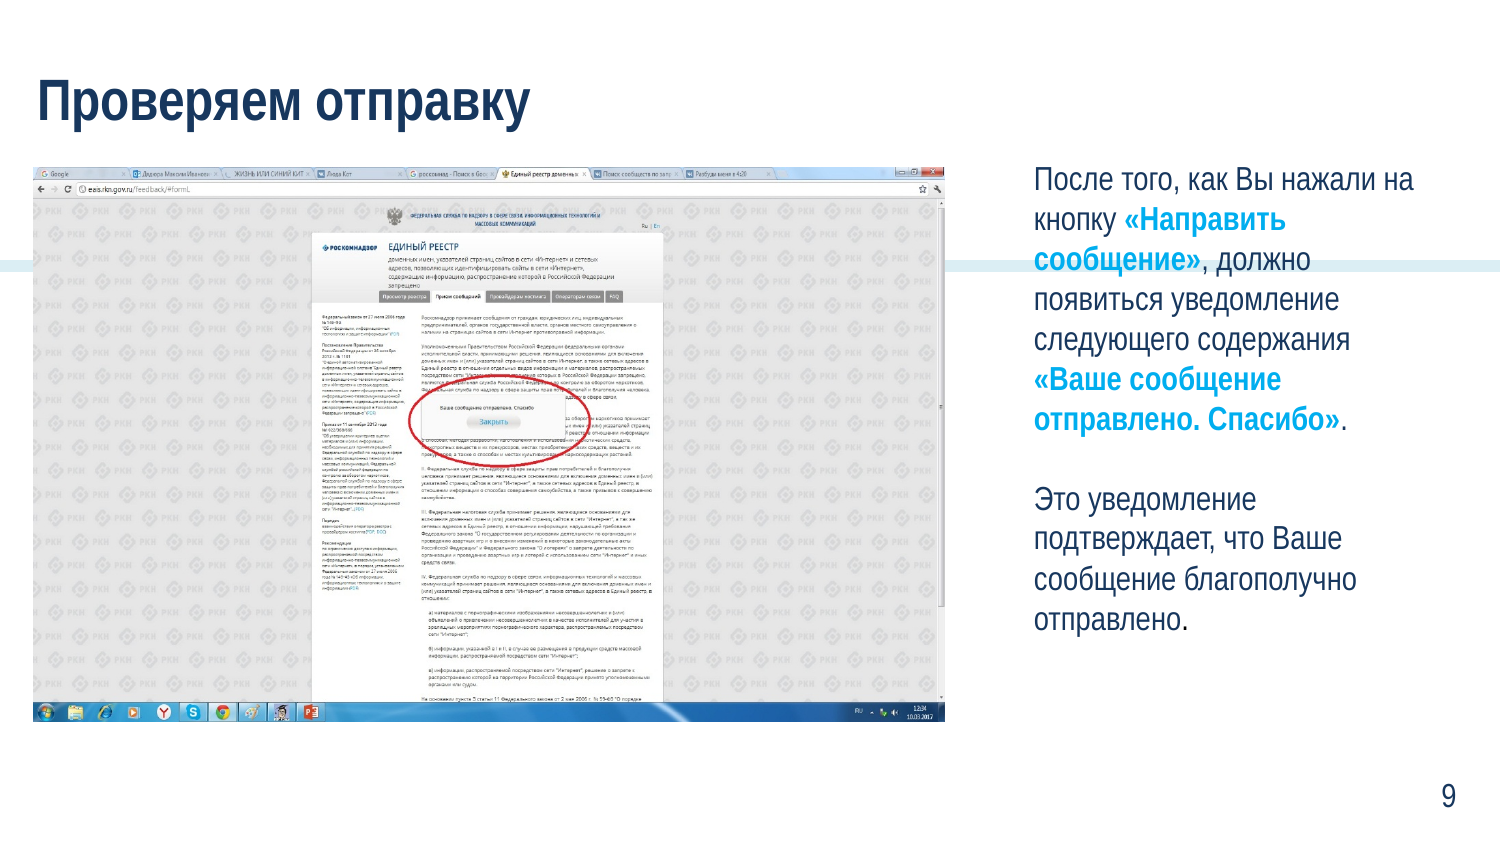

Проверяем отправку
После того, как Вы нажали на кнопку «Направить сообщение», должно появиться уведомление следующего содержания «Ваше сообщение отправлено. Спасибо».
Это уведомление подтверждает, что Ваше сообщение благополучно отправлено.